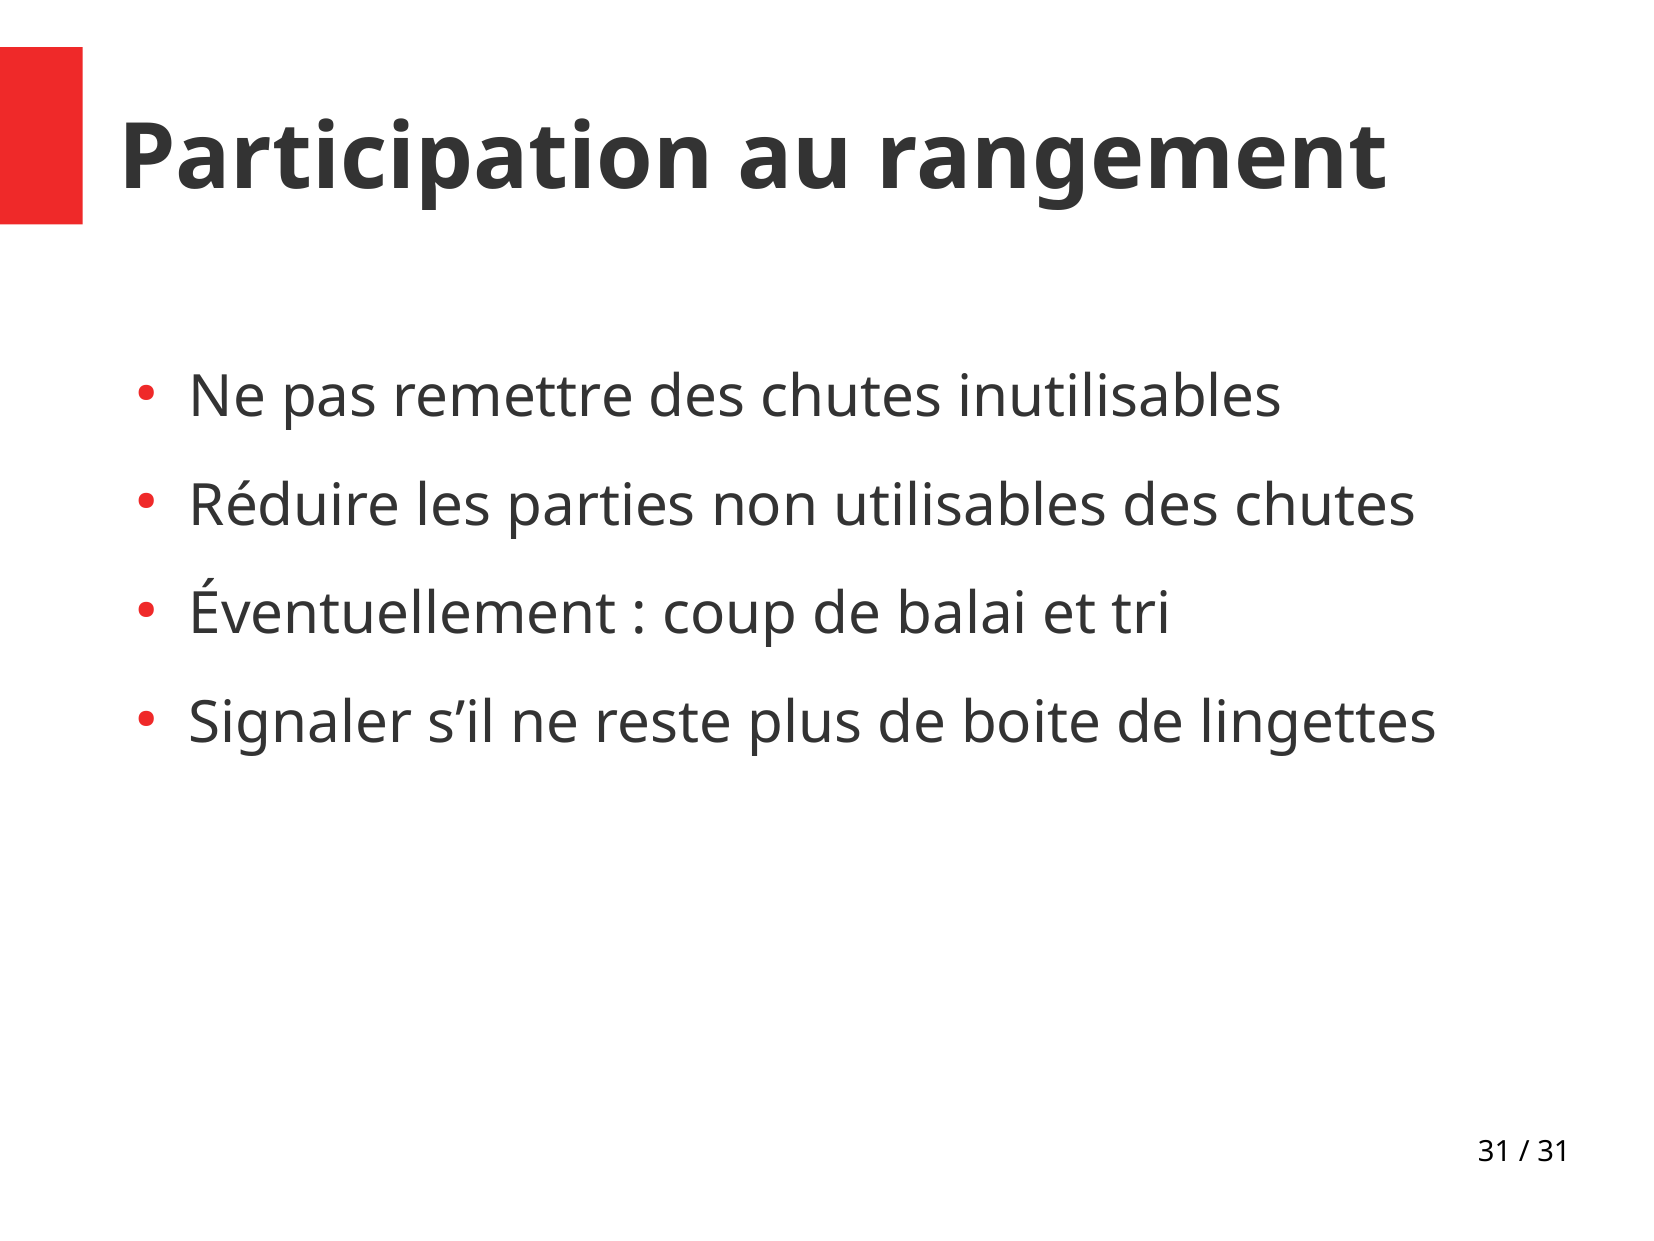

# Participation au rangement
Ne pas remettre des chutes inutilisables
Réduire les parties non utilisables des chutes
Éventuellement : coup de balai et tri
Signaler s’il ne reste plus de boite de lingettes
31